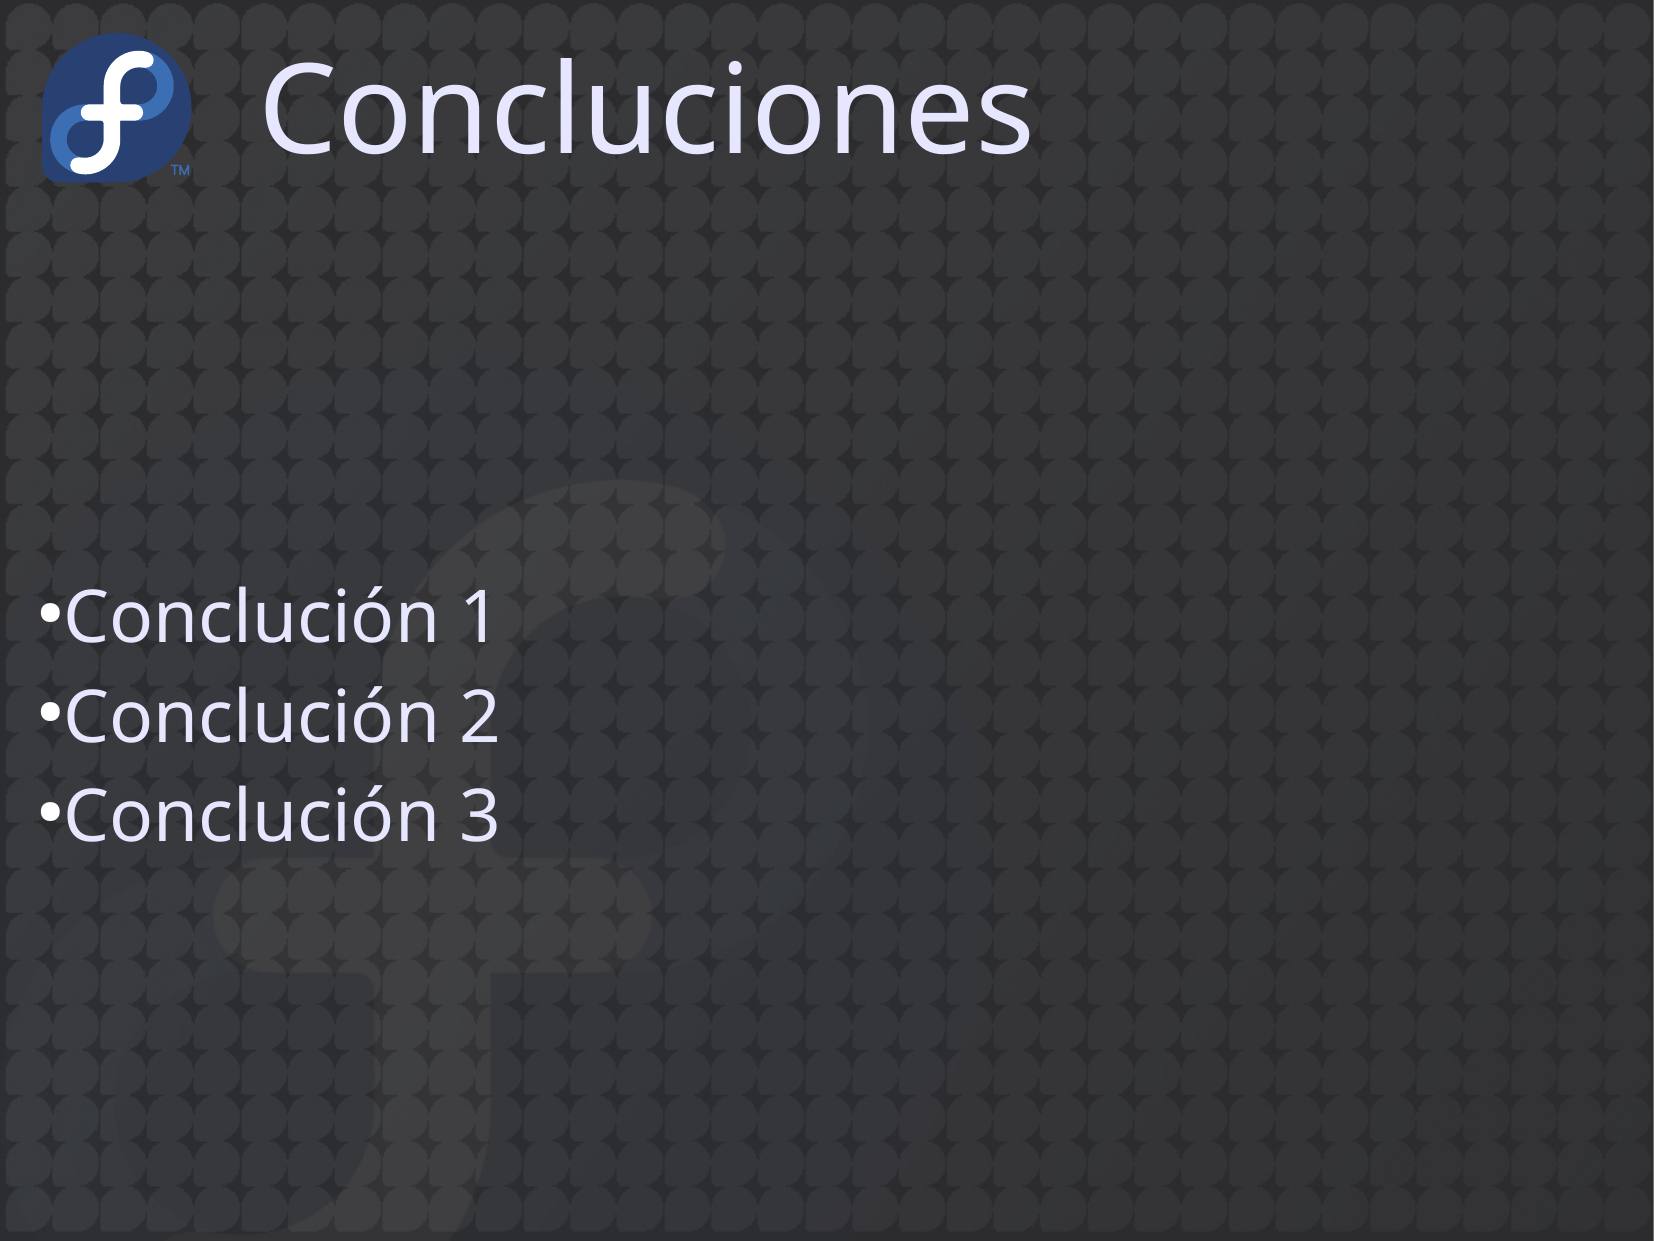

# Concluciones
Conclución 1
Conclución 2
Conclución 3